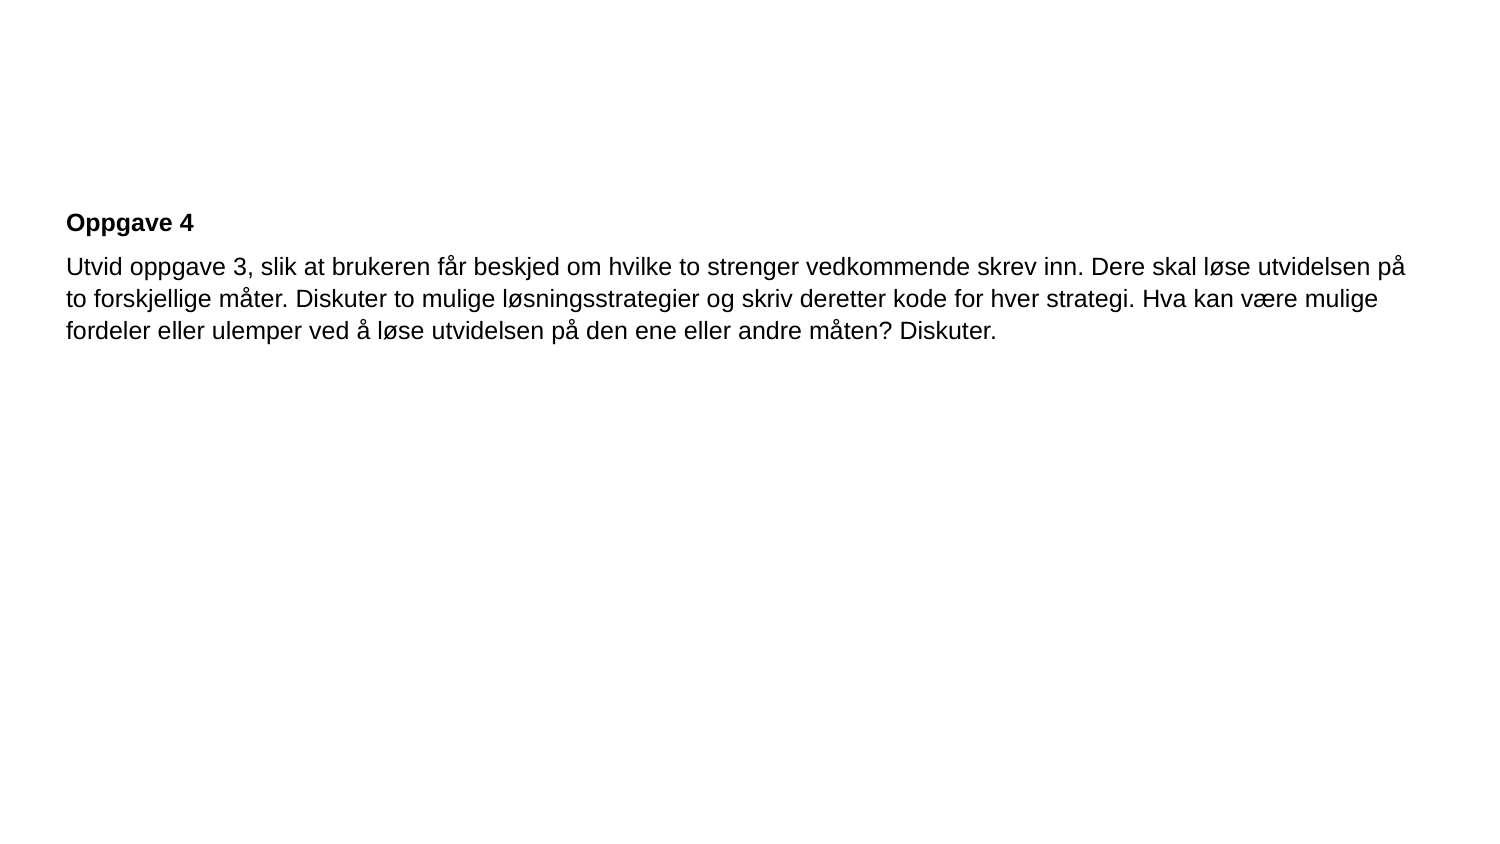

#
Oppgave 4
Utvid oppgave 3, slik at brukeren får beskjed om hvilke to strenger vedkommende skrev inn. Dere skal løse utvidelsen på to forskjellige måter. Diskuter to mulige løsningsstrategier og skriv deretter kode for hver strategi. Hva kan være mulige fordeler eller ulemper ved å løse utvidelsen på den ene eller andre måten? Diskuter.